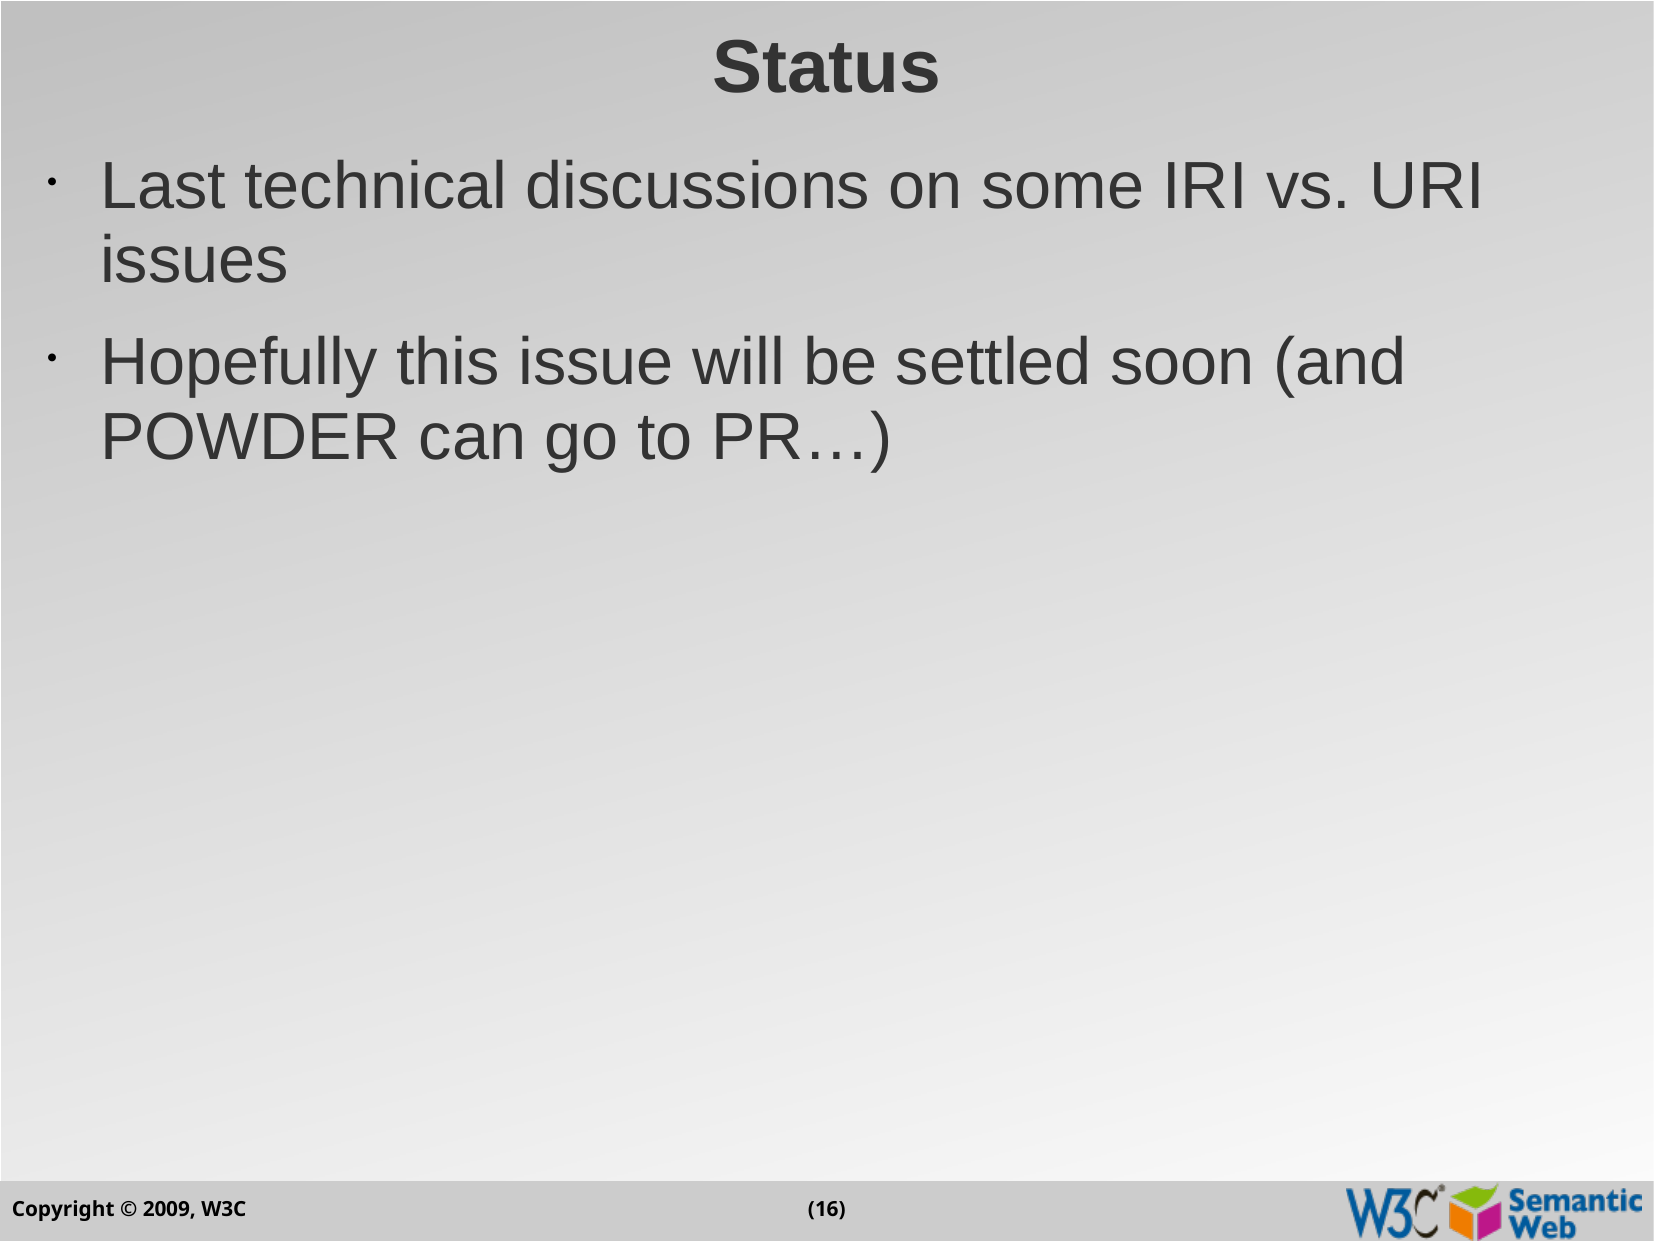

# Status
Last technical discussions on some IRI vs. URI issues
Hopefully this issue will be settled soon (and POWDER can go to PR…)